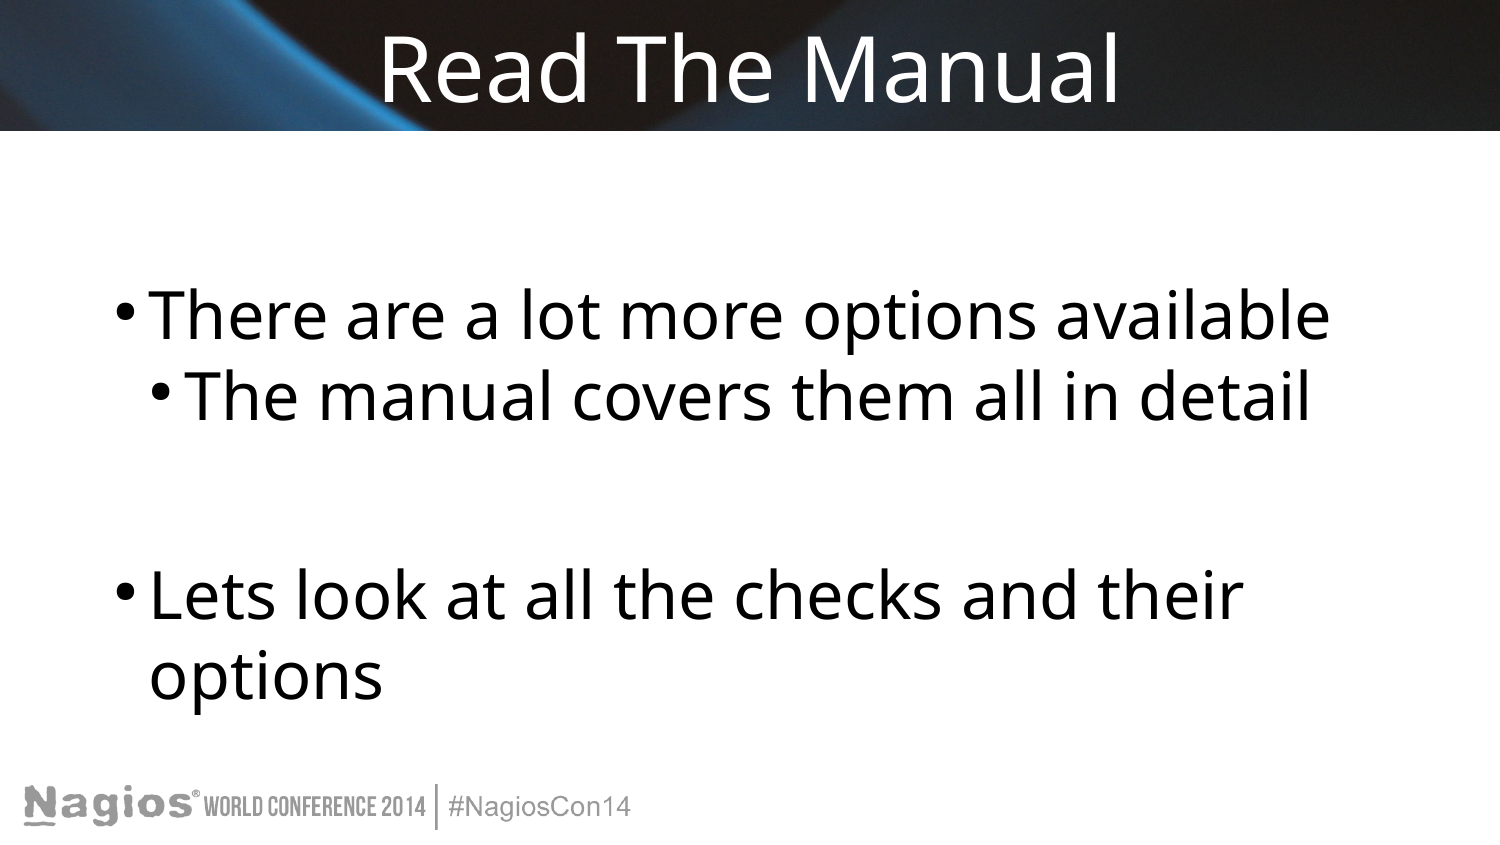

# Read The Manual
There are a lot more options available
The manual covers them all in detail
Lets look at all the checks and their options